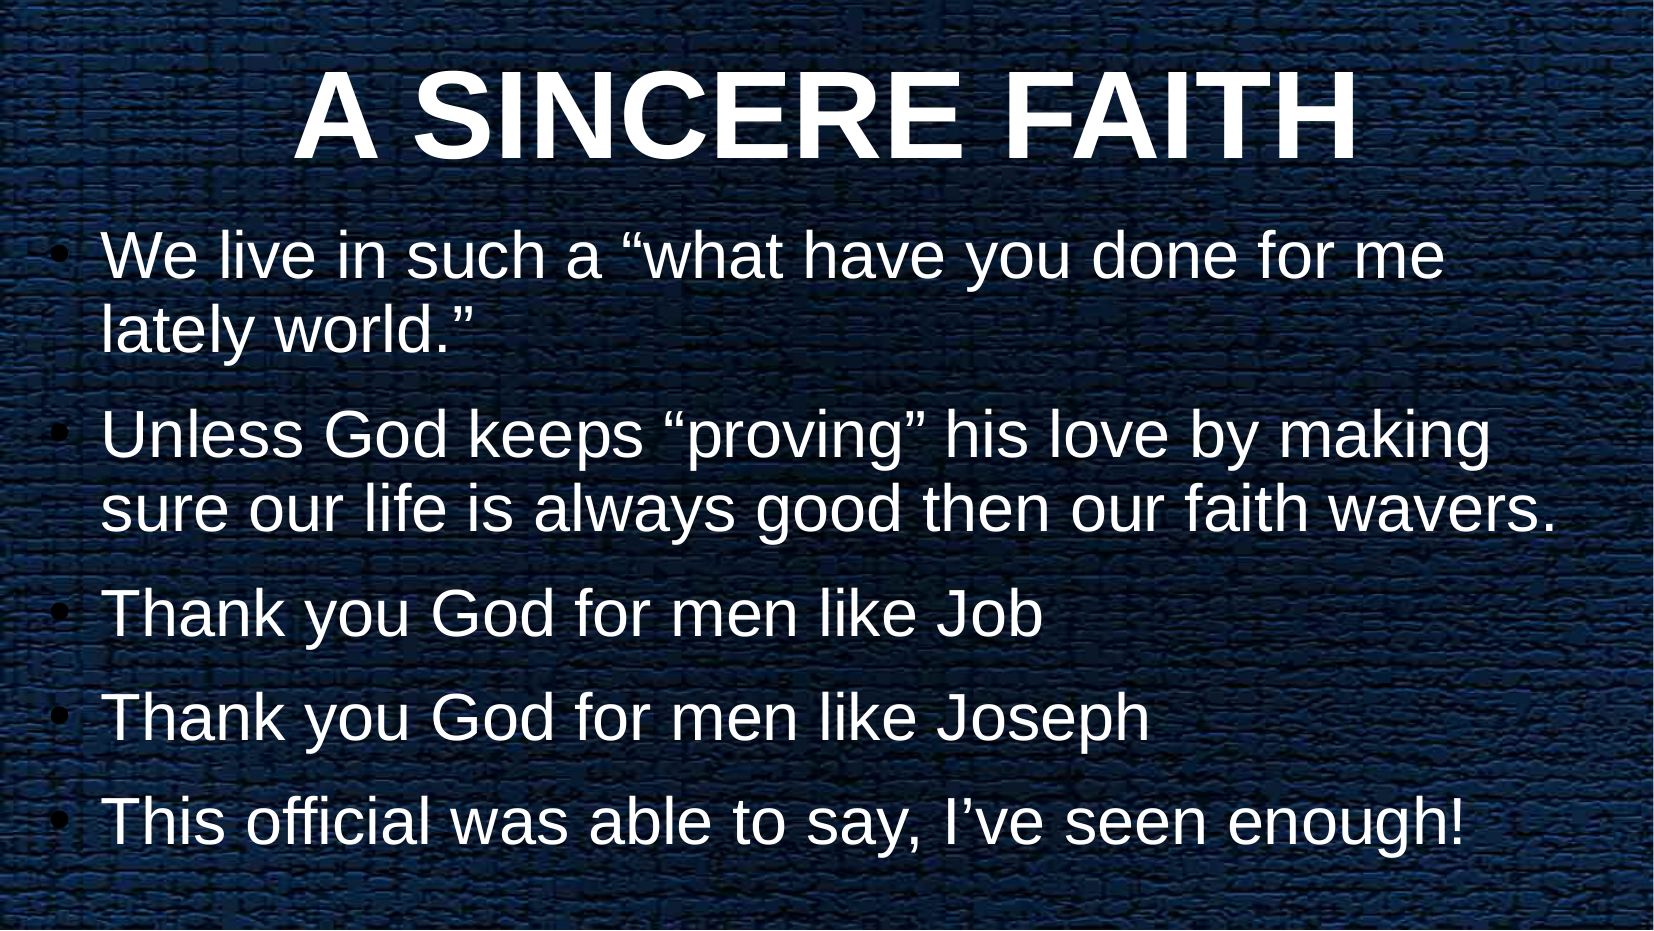

# A SINCERE FAITH
We live in such a “what have you done for me lately world.”
Unless God keeps “proving” his love by making sure our life is always good then our faith wavers.
Thank you God for men like Job
Thank you God for men like Joseph
This official was able to say, I’ve seen enough!